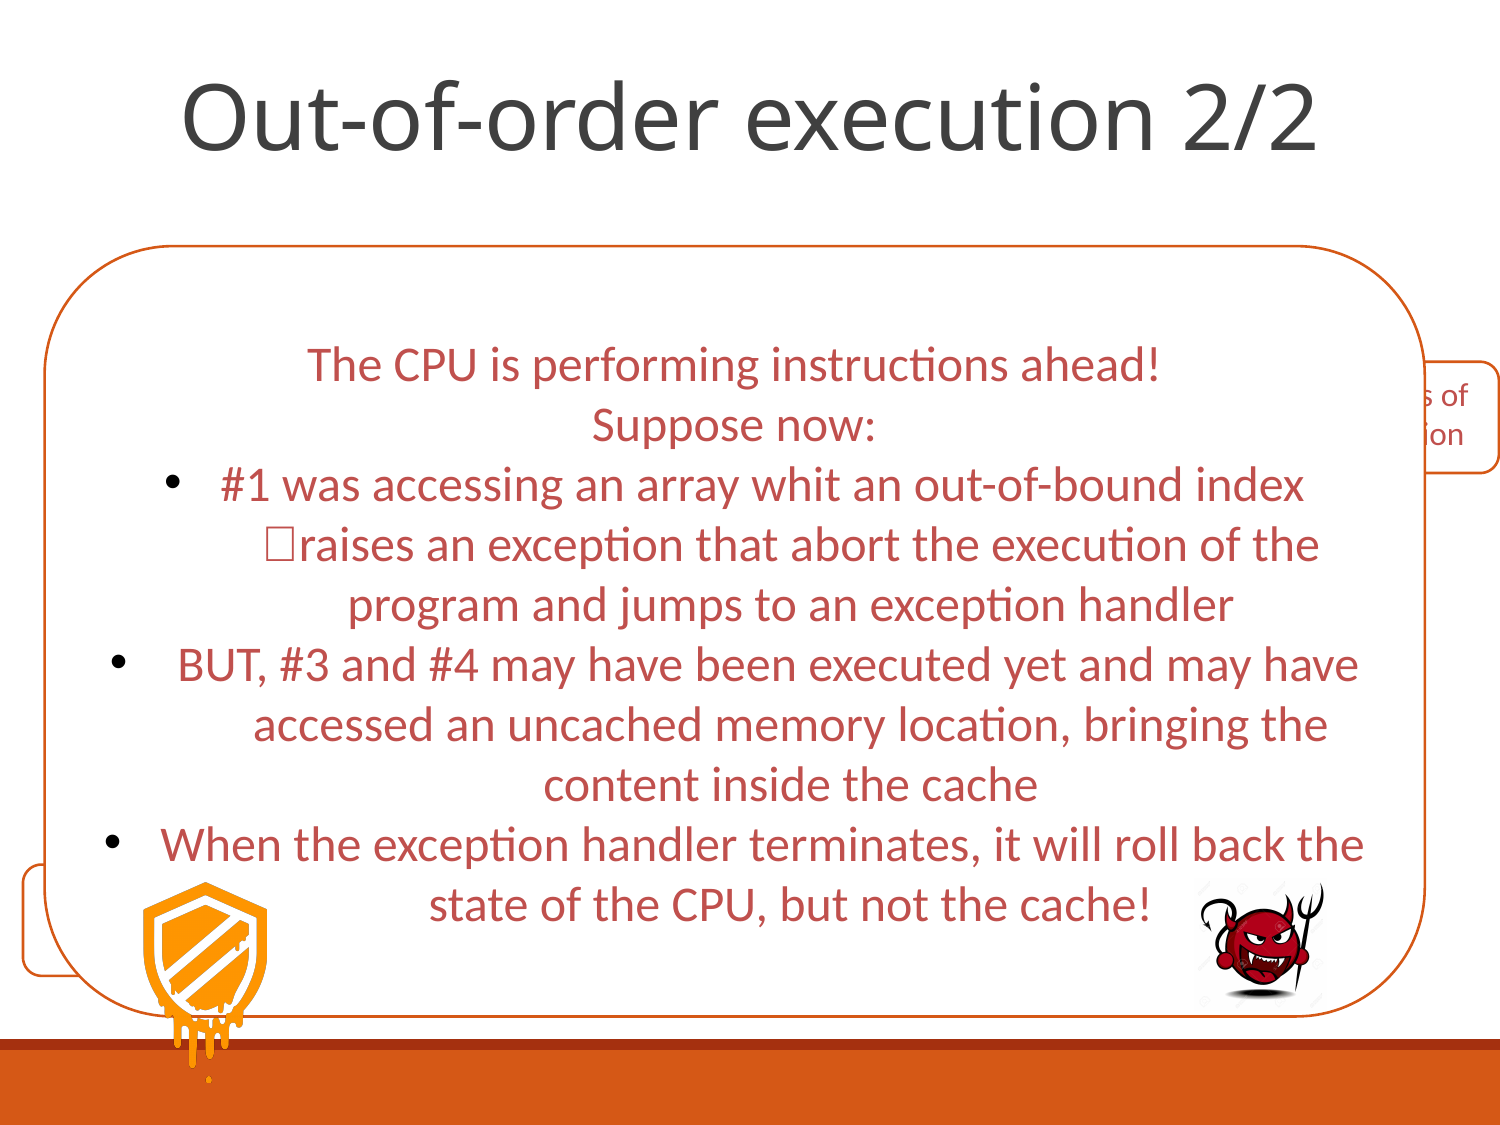

Out-of-order execution 2/2
The CPU is performing instructions ahead!
Suppose now:
#1 was accessing an array whit an out-of-bound index raises an exception that abort the execution of the program and jumps to an exception handler
 BUT, #3 and #4 may have been executed yet and may have accessed an uncached memory location, bringing the content inside the cache
When the exception handler terminates, it will roll back the state of the CPU, but not the cache!
#4
#3
#2
#1
#2 depends on the results of #1  wait in the reservation station
#1 finishes
Results are then committed in order to the registers and/or memory